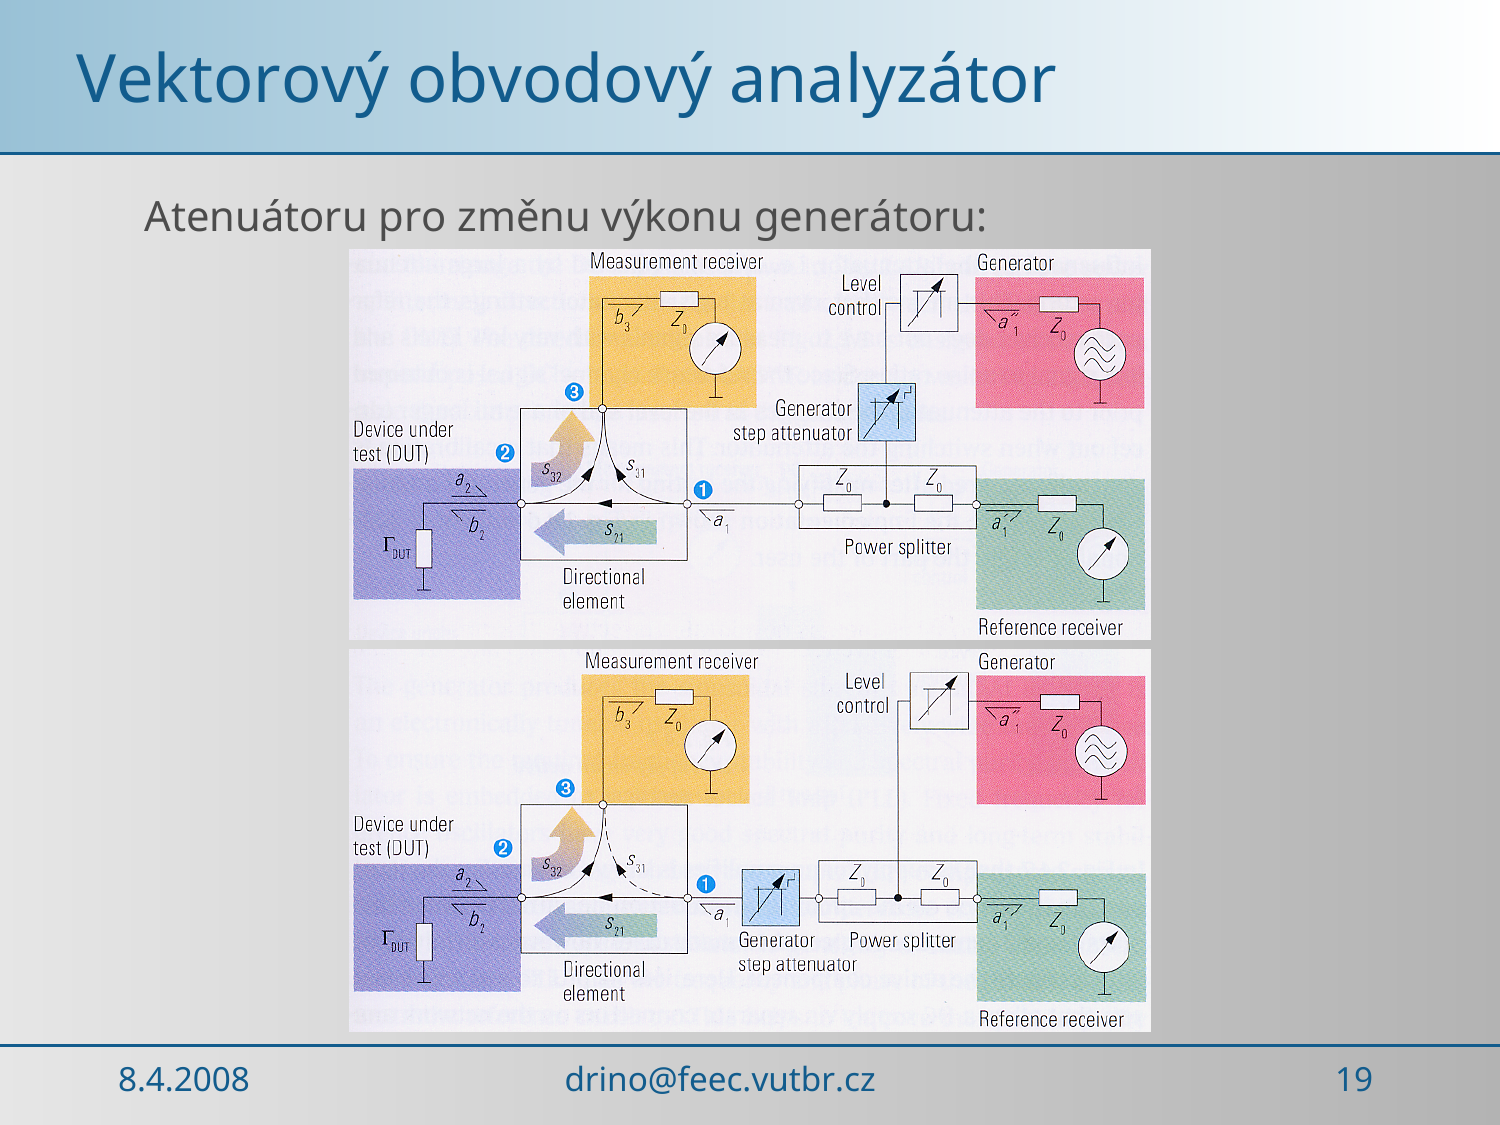

# Vektorový obvodový analyzátor
Atenuátoru pro změnu výkonu generátoru:
8.4.2008
drino@feec.vutbr.cz